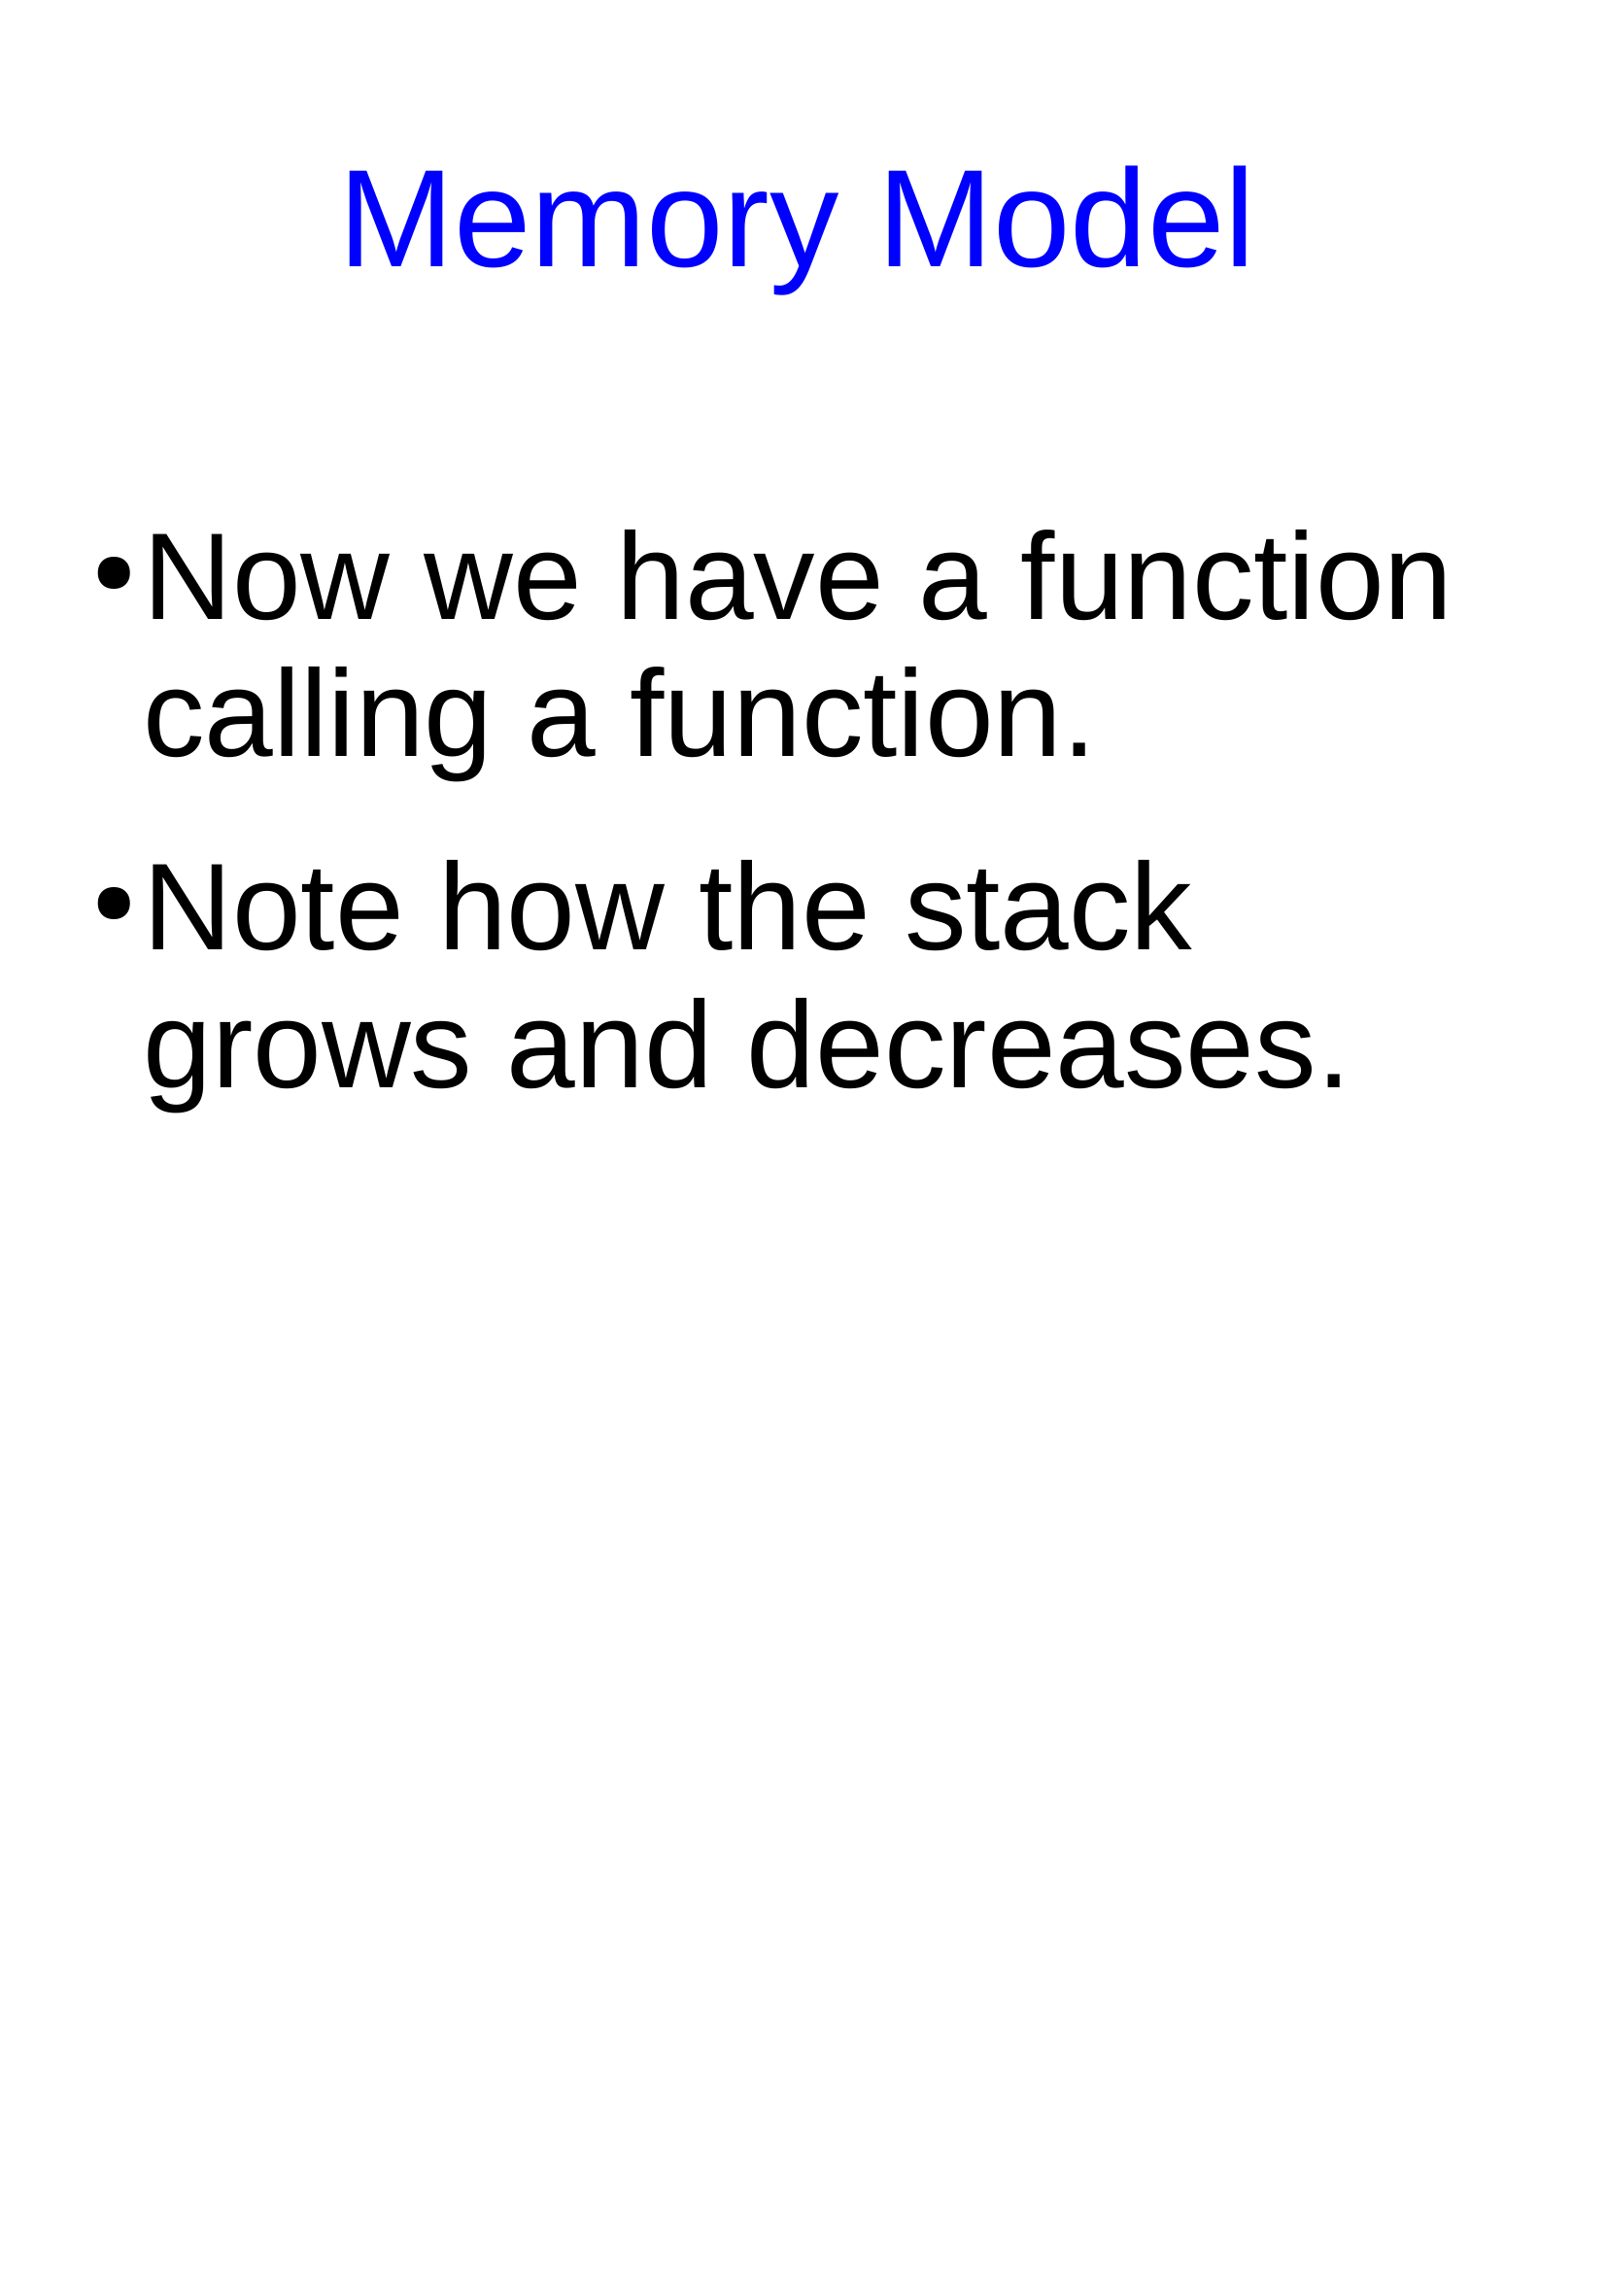

# Memory Model
Now we have a function calling a function.
Note how the stack grows and decreases.